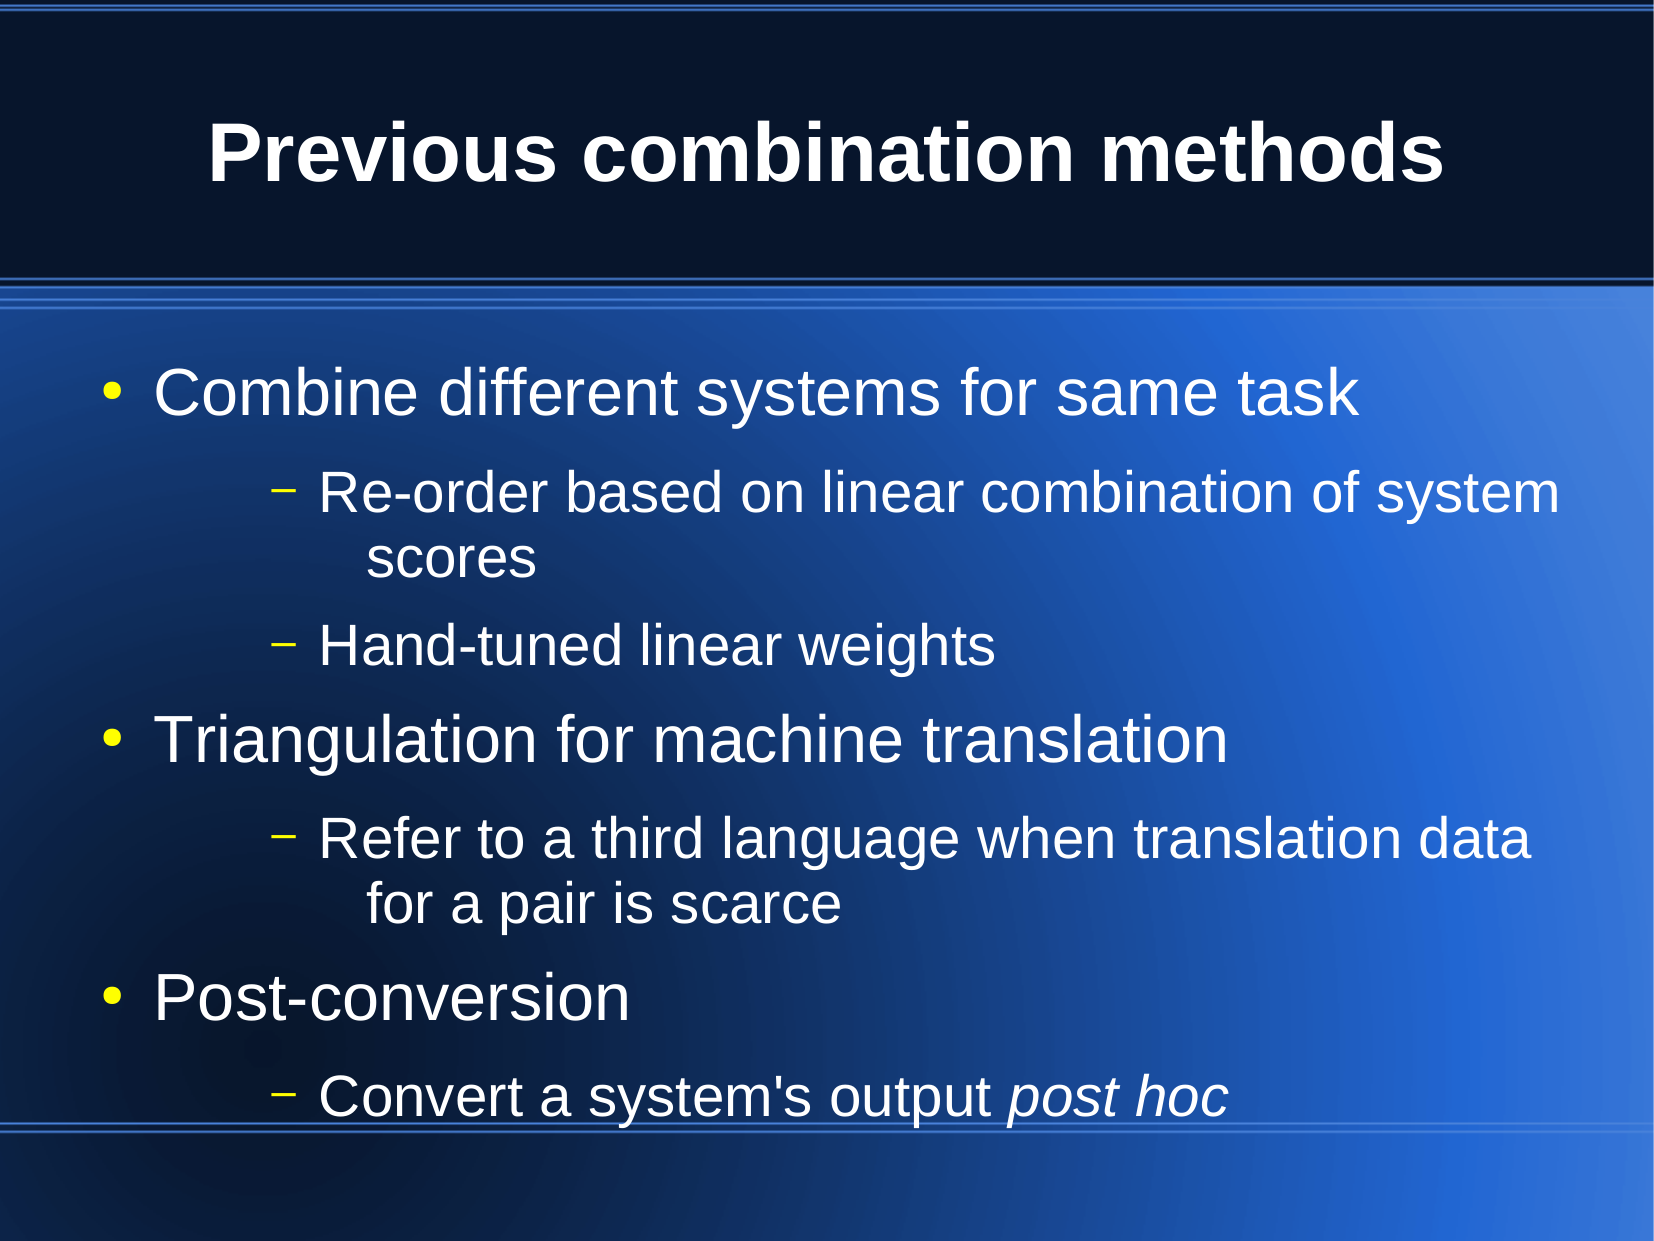

# Previous combination methods
Combine different systems for same task
Re-order based on linear combination of system scores
Hand-tuned linear weights
Triangulation for machine translation
Refer to a third language when translation data for a pair is scarce
Post-conversion
Convert a system's output post hoc